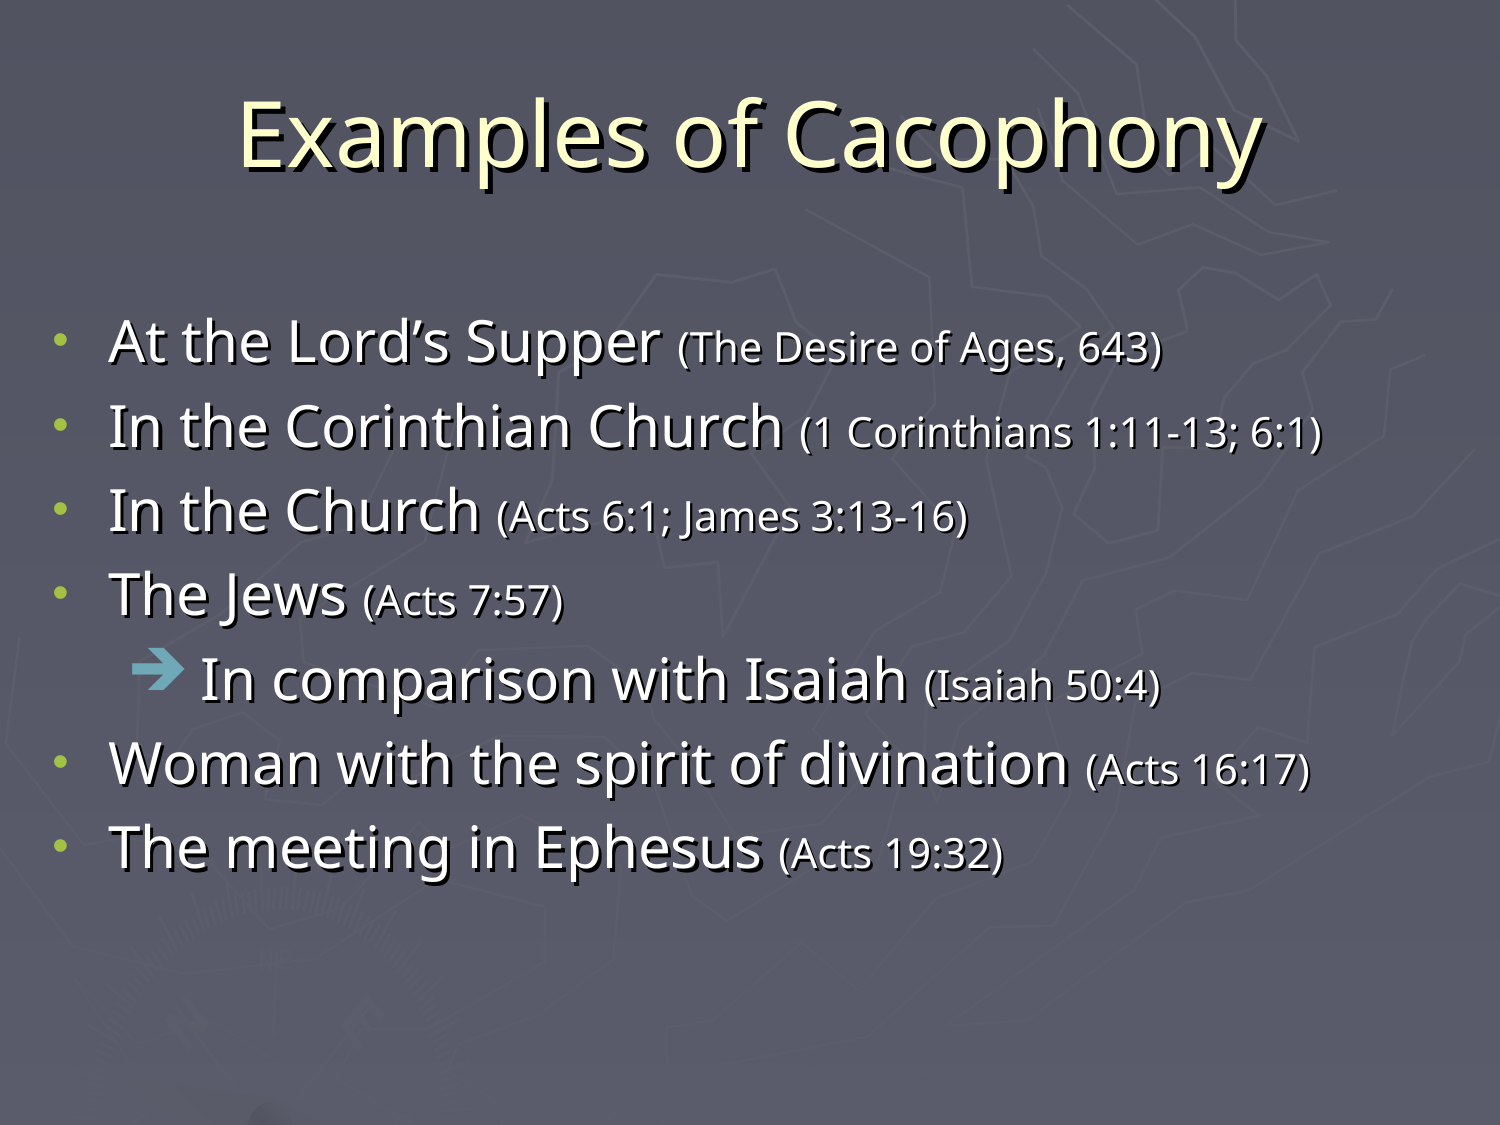

# Examples of Cacophony
At the Lord’s Supper (The Desire of Ages, 643)
In the Corinthian Church (1 Corinthians 1:11-13; 6:1)
In the Church (Acts 6:1; James 3:13-16)
The Jews (Acts 7:57)
 In comparison with Isaiah (Isaiah 50:4)
Woman with the spirit of divination (Acts 16:17)
The meeting in Ephesus (Acts 19:32)